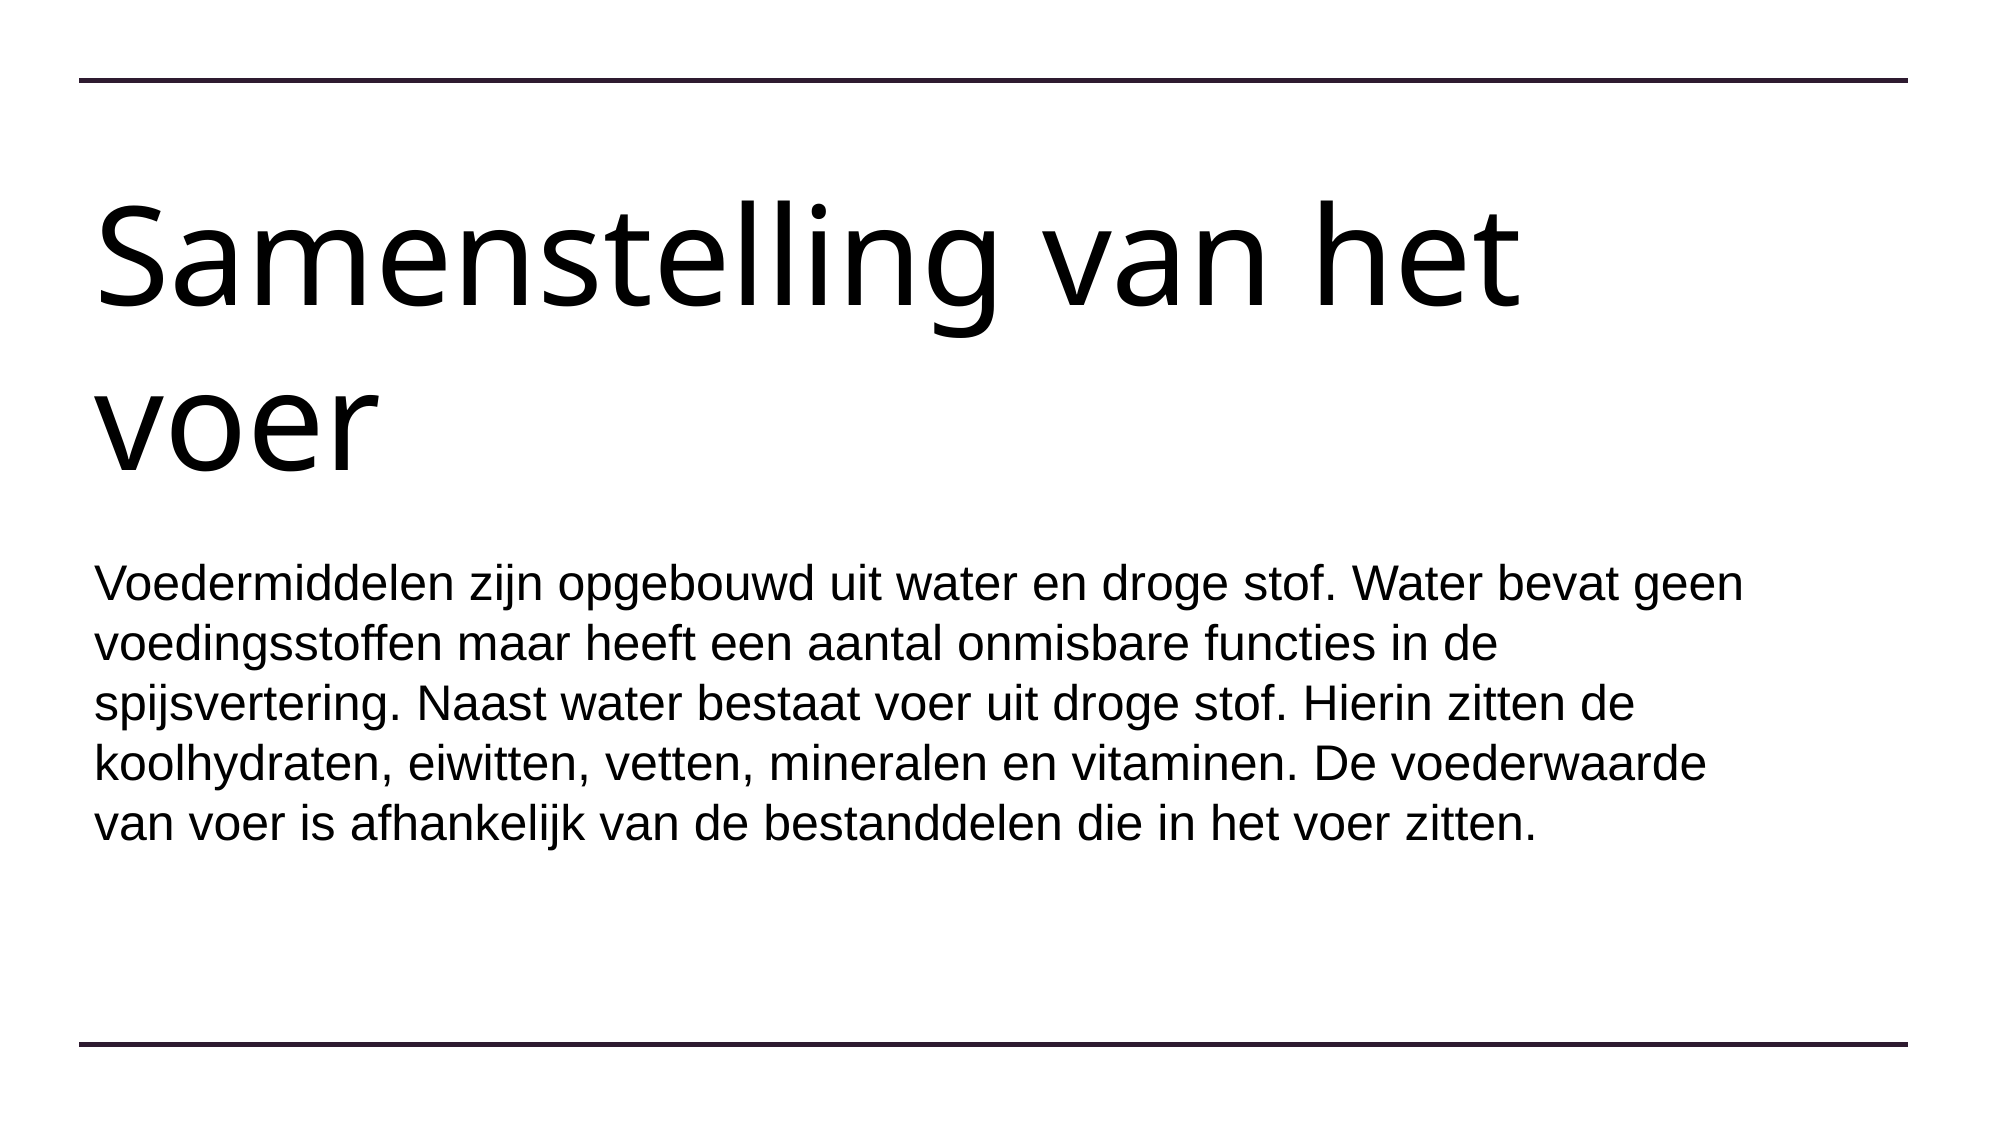

# Samenstelling van het voer
Voedermiddelen zijn opgebouwd uit water en droge stof. Water bevat geen voedingsstoffen maar heeft een aantal onmisbare functies in de spijsvertering. Naast water bestaat voer uit droge stof. Hierin zitten de koolhydraten, eiwitten, vetten, mineralen en vitaminen. De voederwaarde van voer is afhankelijk van de bestanddelen die in het voer zitten.